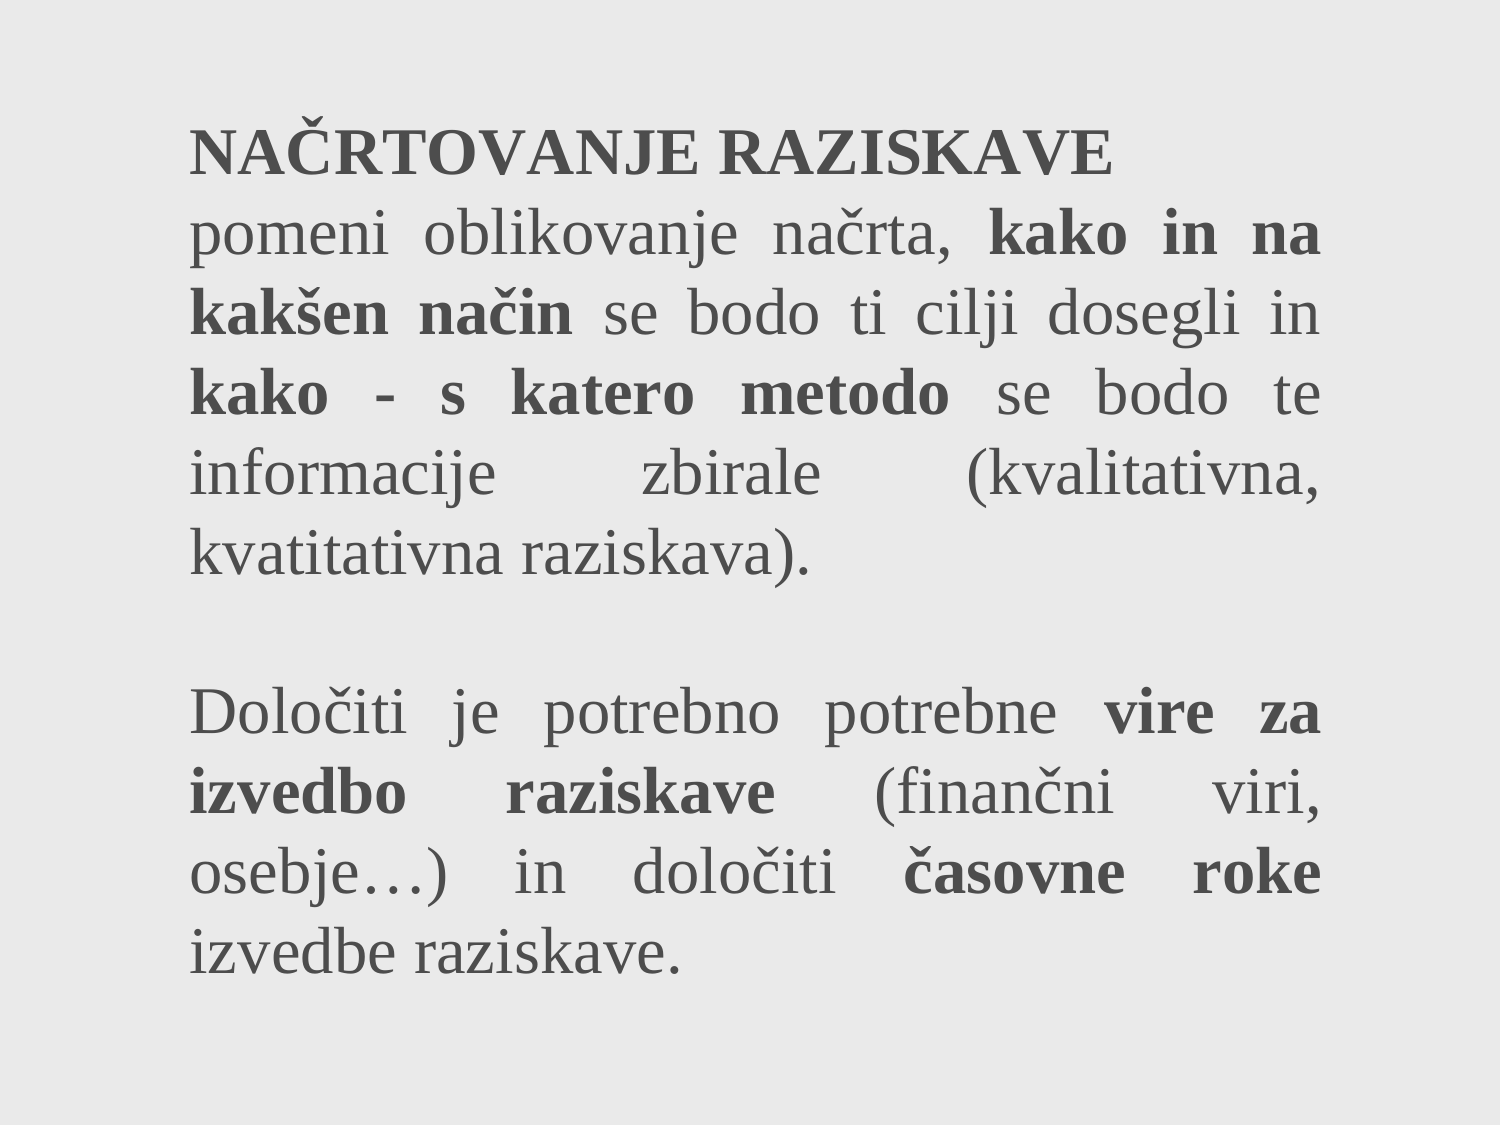

NAČRTOVANJE RAZISKAVE
pomeni oblikovanje načrta, kako in na kakšen način se bodo ti cilji dosegli in kako - s katero metodo se bodo te informacije zbirale (kvalitativna, kvatitativna raziskava).
Določiti je potrebno potrebne vire za izvedbo raziskave (finančni viri, osebje…) in določiti časovne roke izvedbe raziskave.